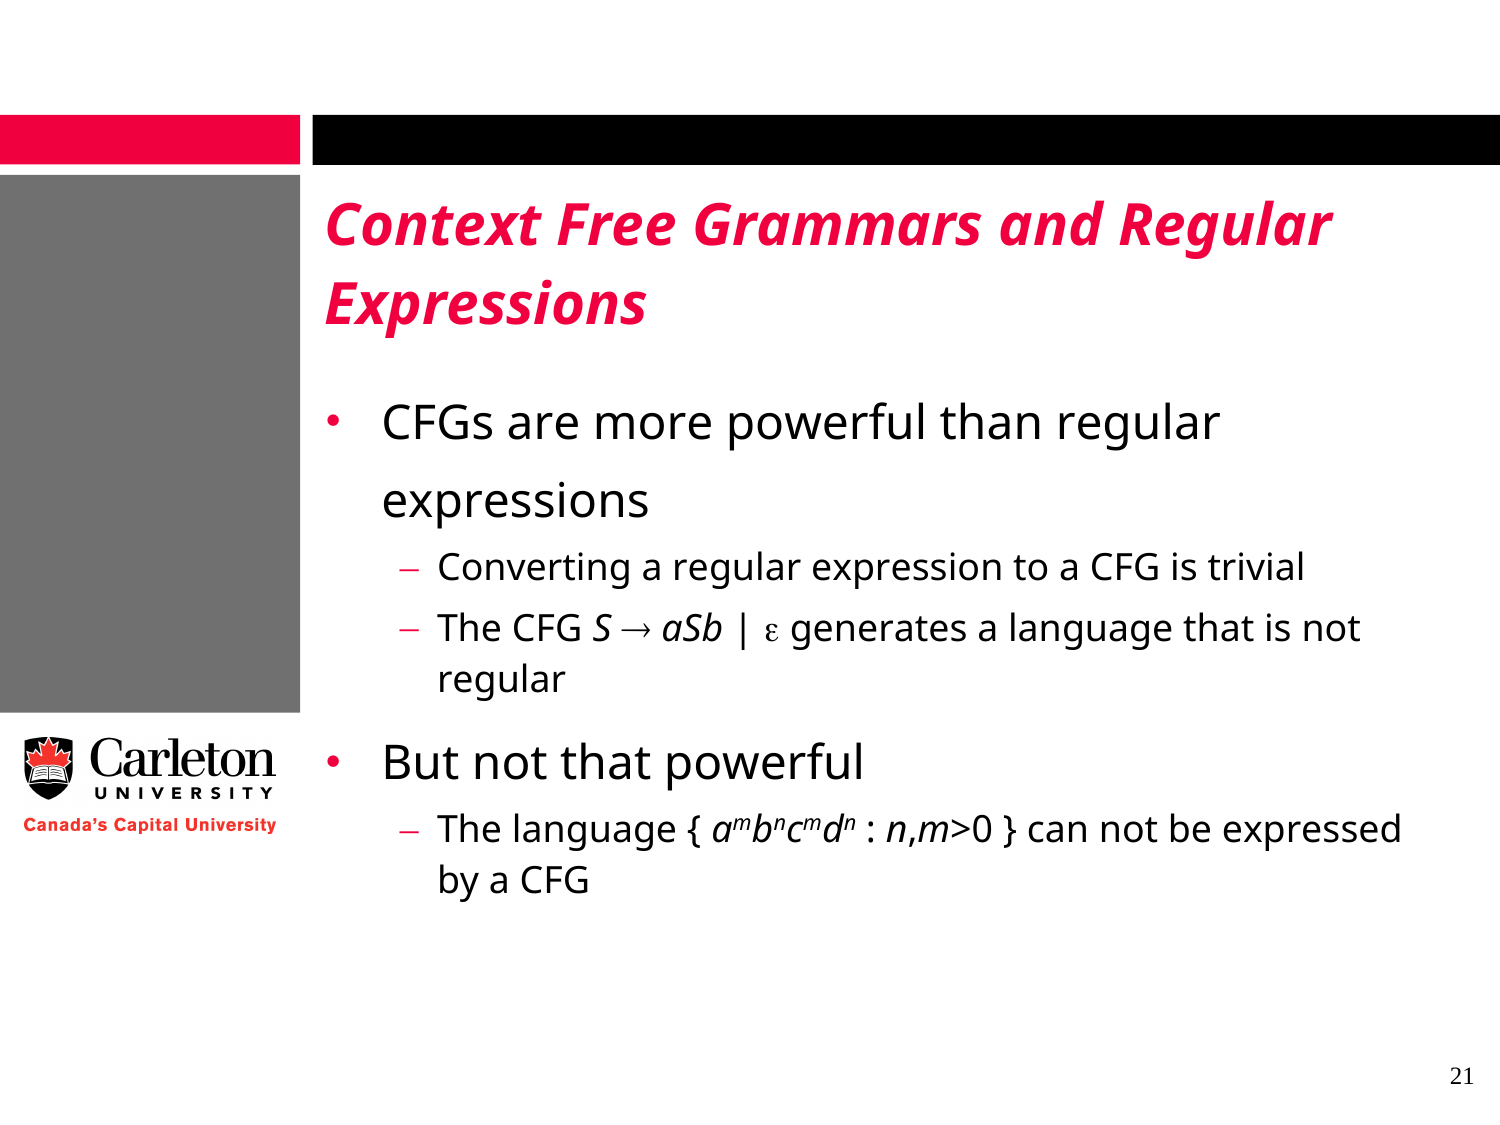

# Context Free Grammars and Regular Expressions
CFGs are more powerful than regular expressions
Converting a regular expression to a CFG is trivial
The CFG S  aSb | e generates a language that is not regular
But not that powerful
The language { ambncmdn : n,m>0 } can not be expressed by a CFG
21